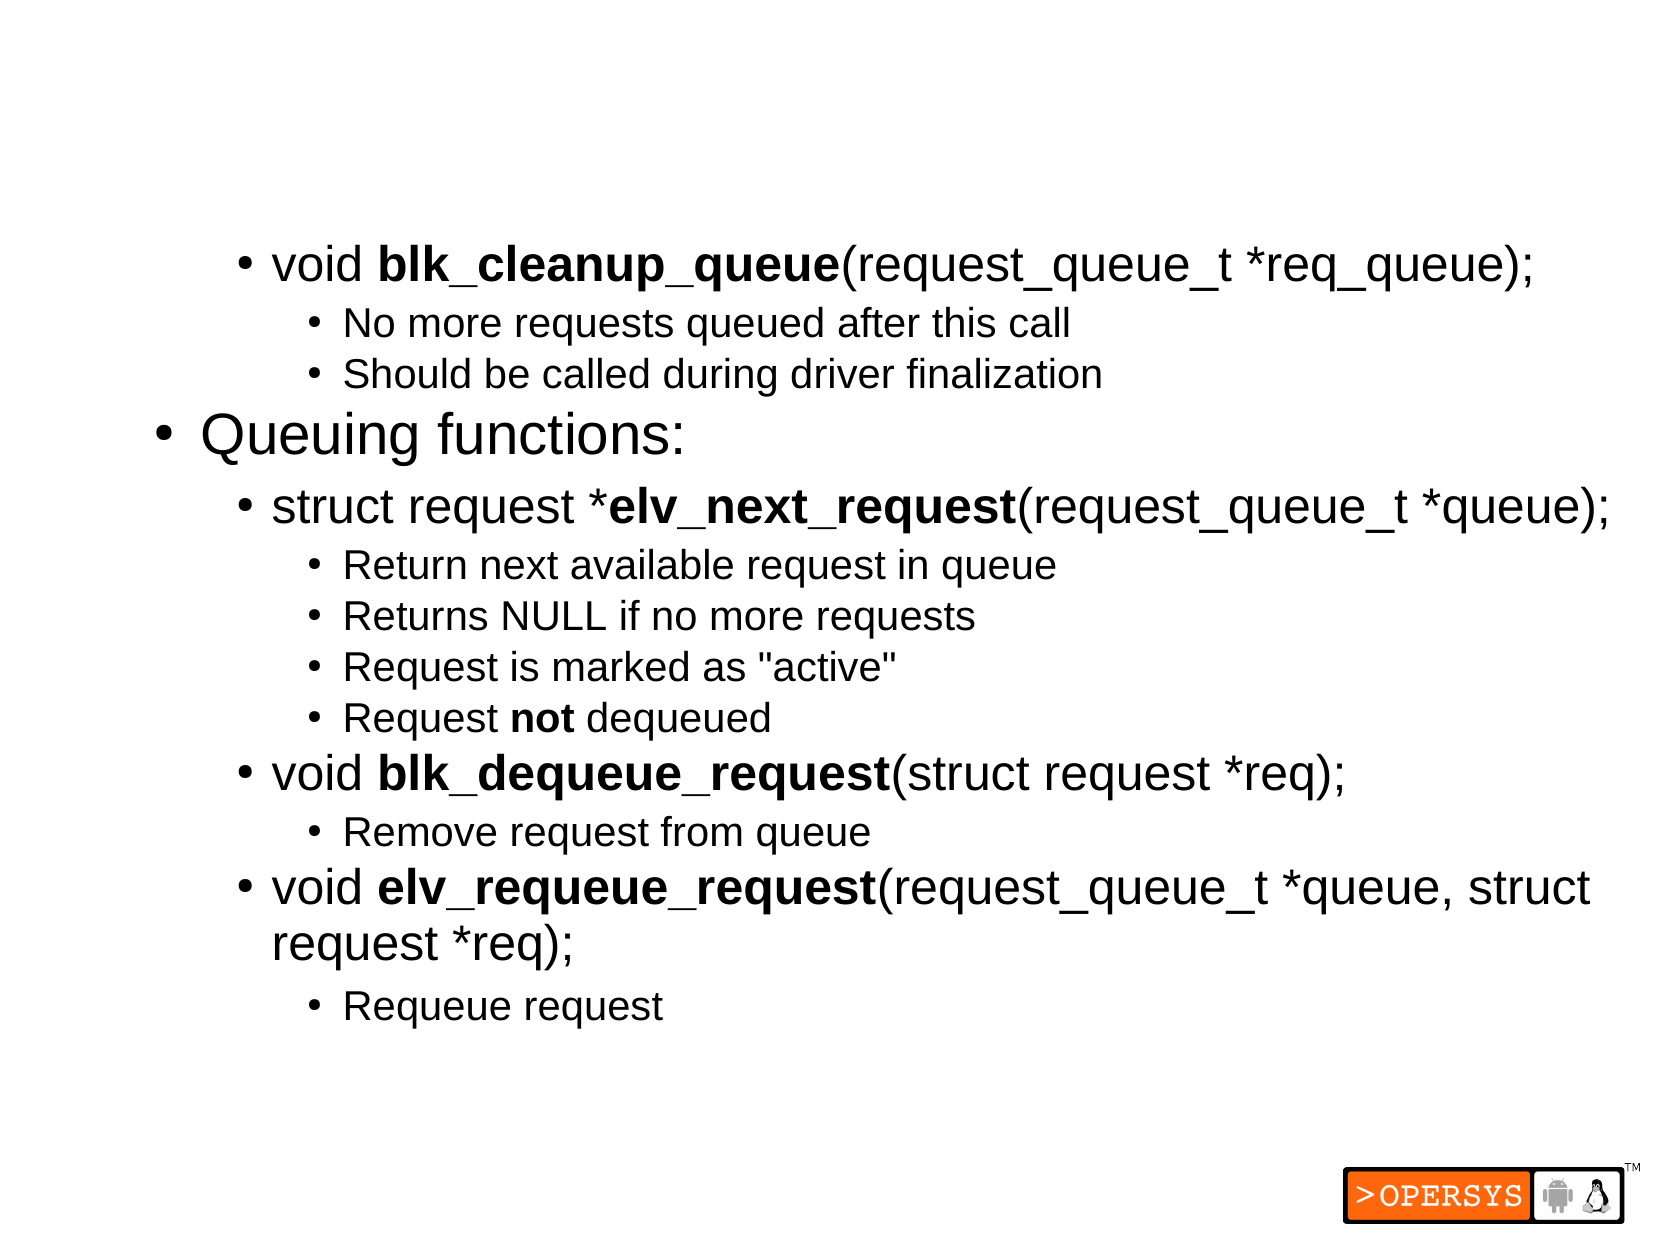

# void blk_cleanup_queue(request_queue_t *req_queue);
No more requests queued after this call
Should be called during driver finalization
Queuing functions:
struct request *elv_next_request(request_queue_t *queue);
Return next available request in queue
Returns NULL if no more requests
Request is marked as "active"
Request not dequeued
void blk_dequeue_request(struct request *req);
Remove request from queue
void elv_requeue_request(request_queue_t *queue, struct request *req);
Requeue request